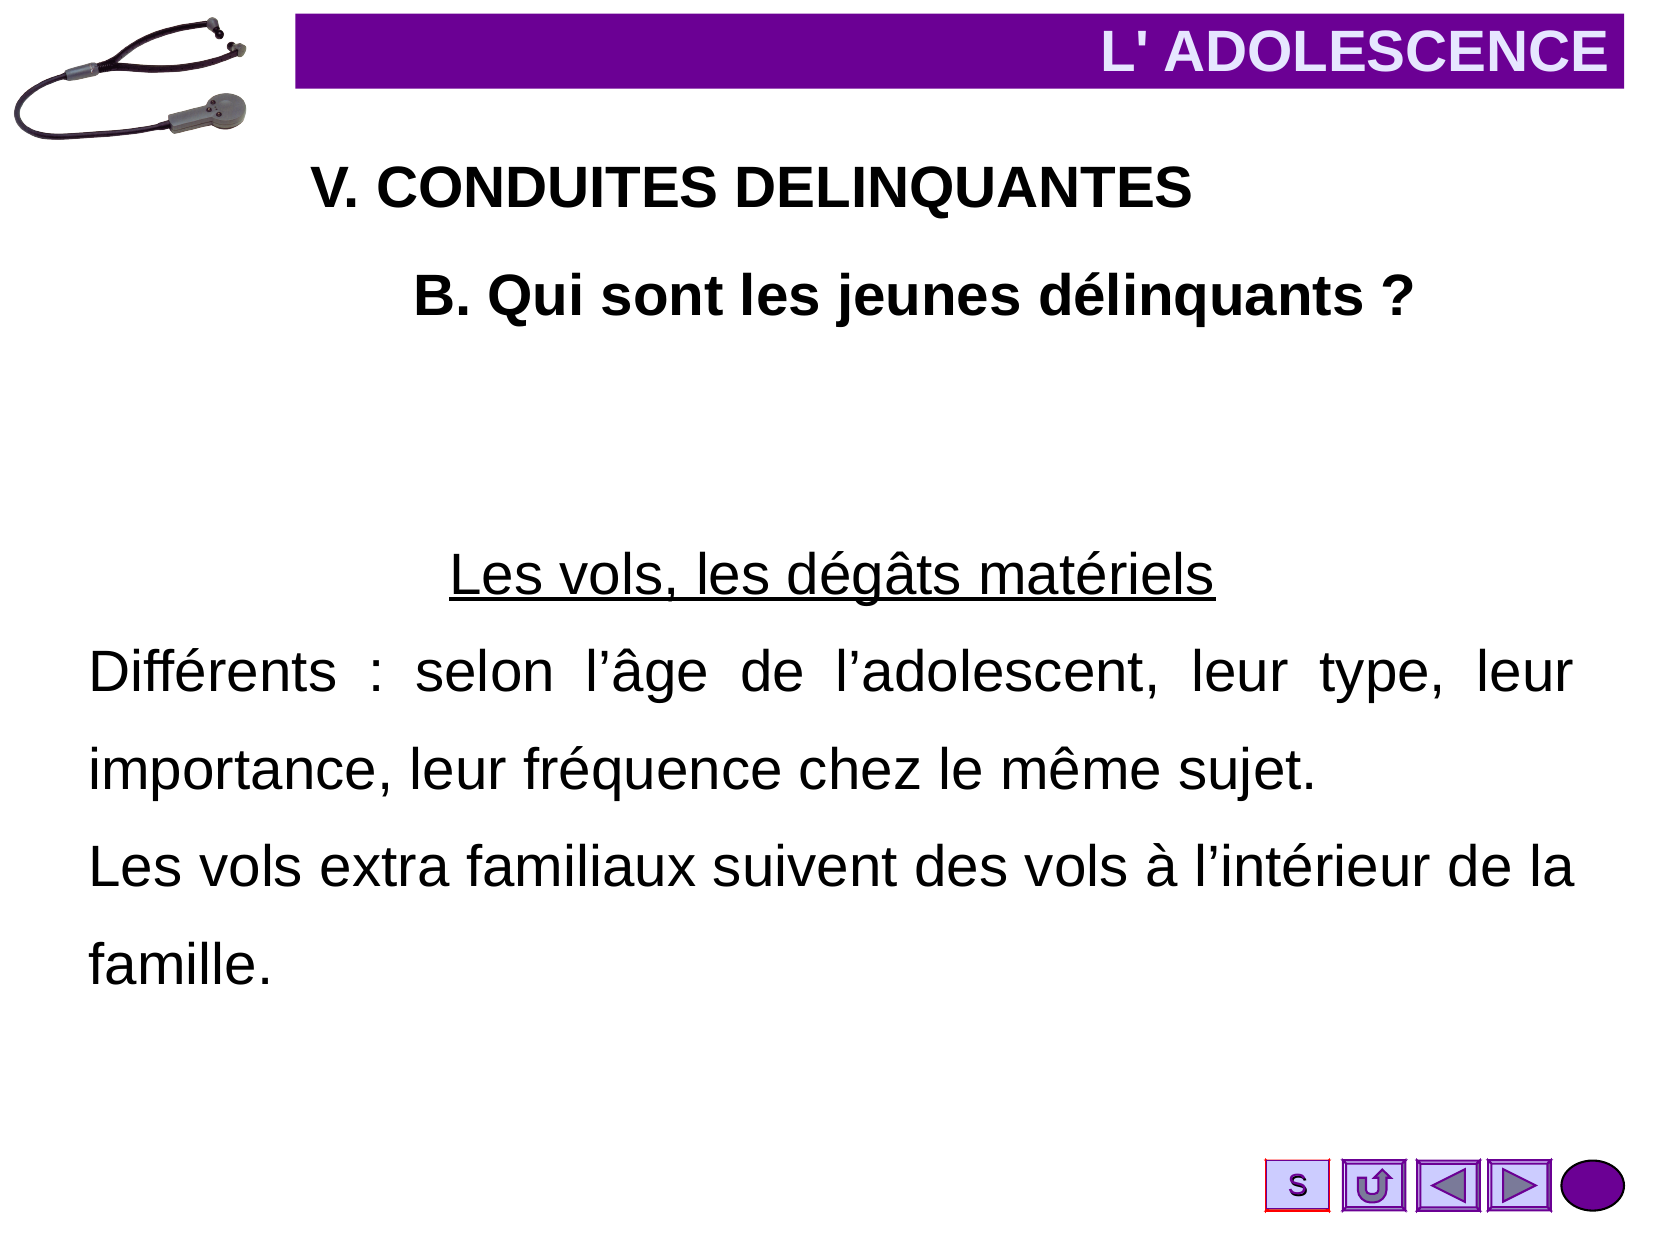

L' ADOLESCENCE
V. CONDUITES DELINQUANTES
B. Qui sont les jeunes délinquants ?
Les vols, les dégâts matériels
Différents : selon l’âge de l’adolescent, leur type, leur importance, leur fréquence chez le même sujet.
Les vols extra familiaux suivent des vols à l’intérieur de la famille.